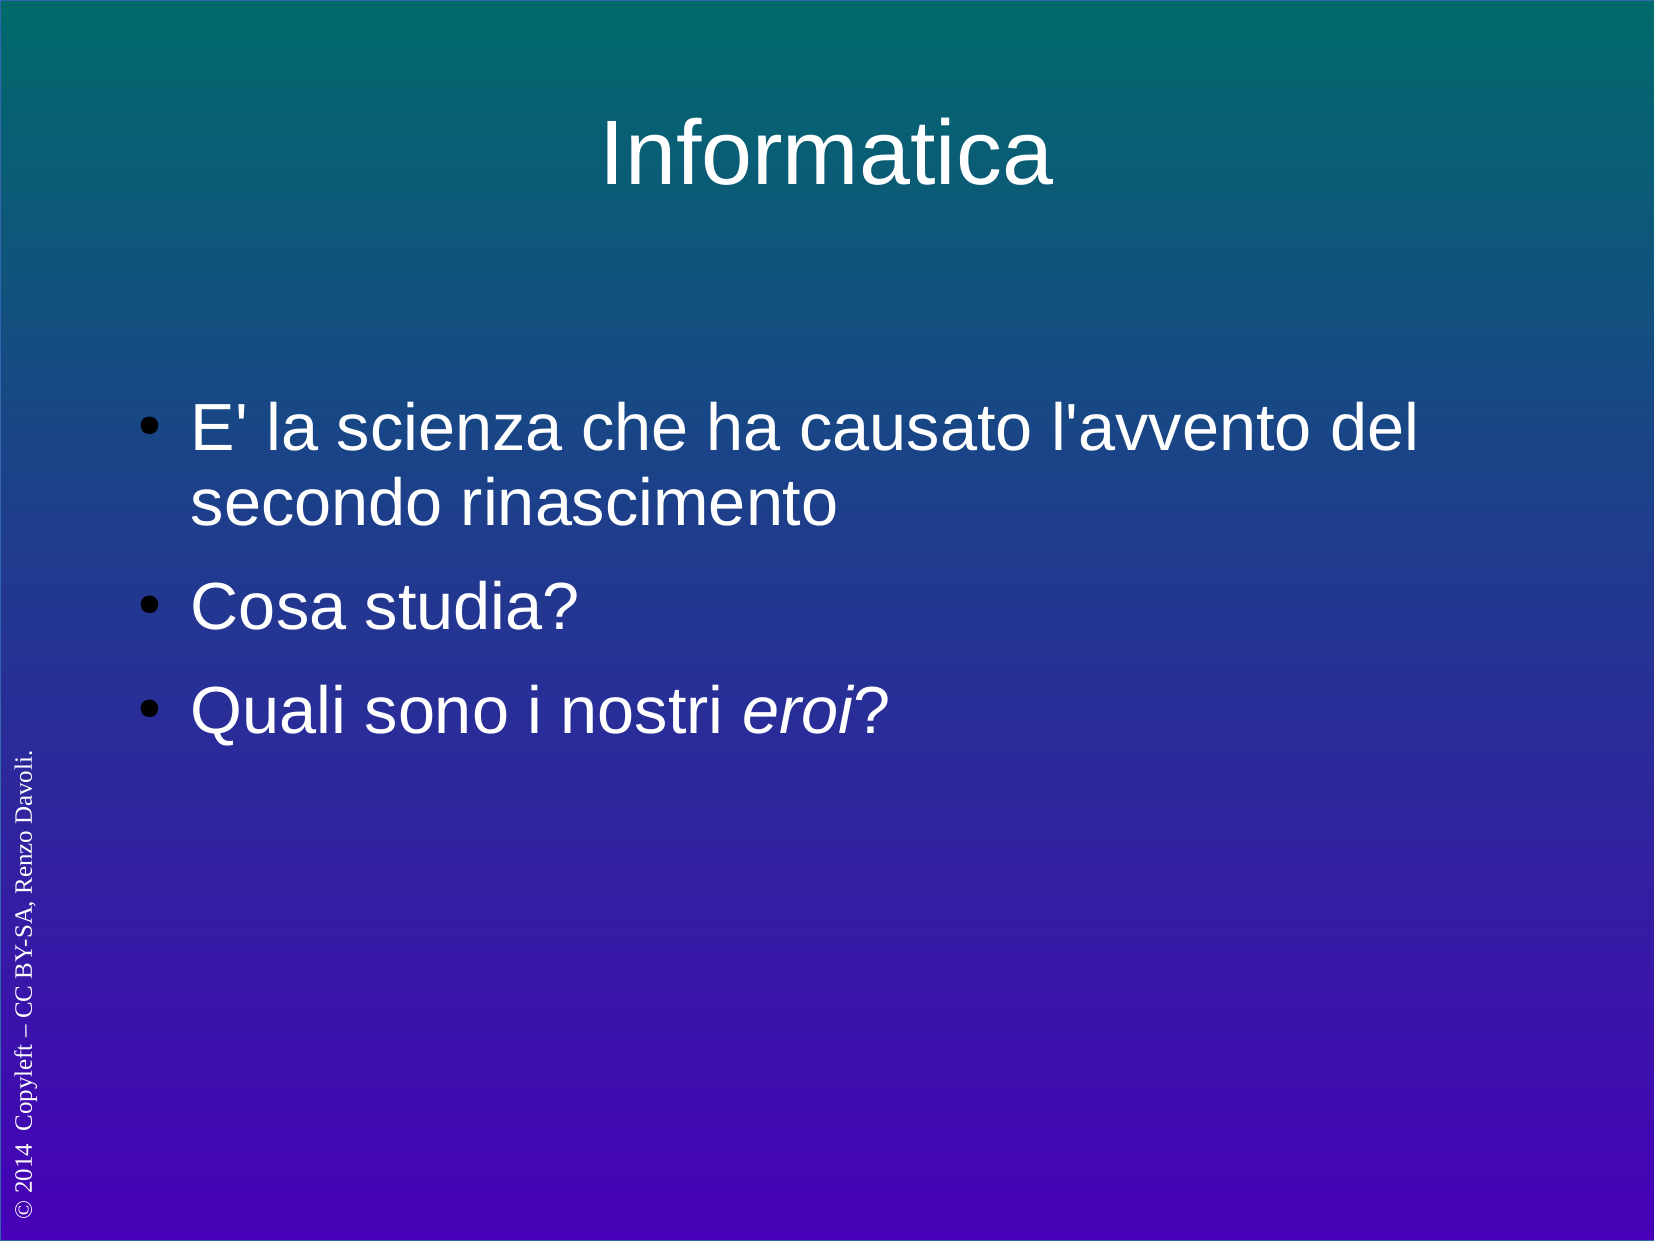

# Informatica
E' la scienza che ha causato l'avvento del secondo rinascimento
Cosa studia?
Quali sono i nostri eroi?